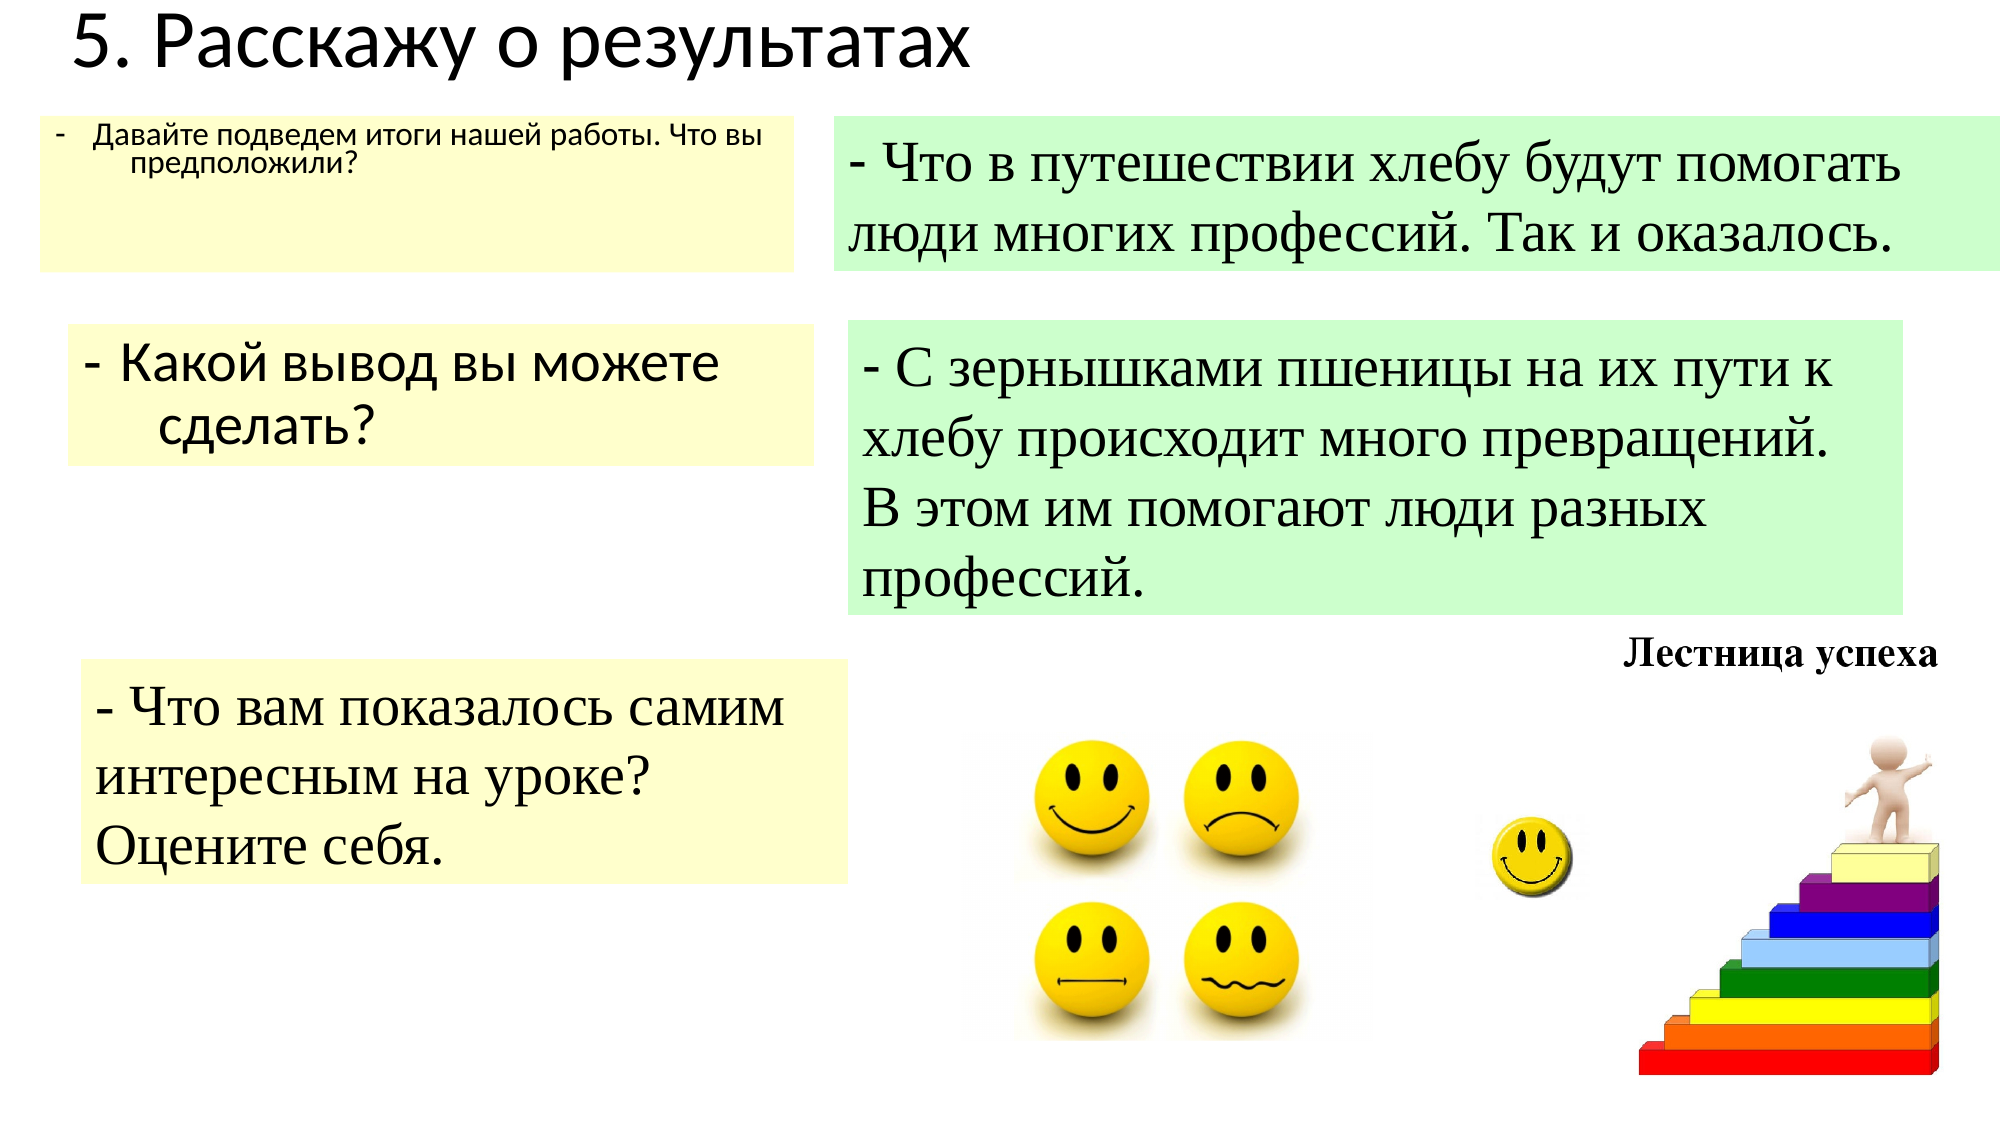

# 5. Расскажу о результатах
Давайте подведем итоги нашей работы. Что вы предположили?
 Что в путешествии хлебу будут помогать люди многих профессий. Так и оказалось.
 С зернышками пшеницы на их пути к хлебу происходит много превращений.
В этом им помогают люди разных профессий.
Какой вывод вы можете сделать?
- Что вам показалось самим интересным на уроке? Оцените себя.